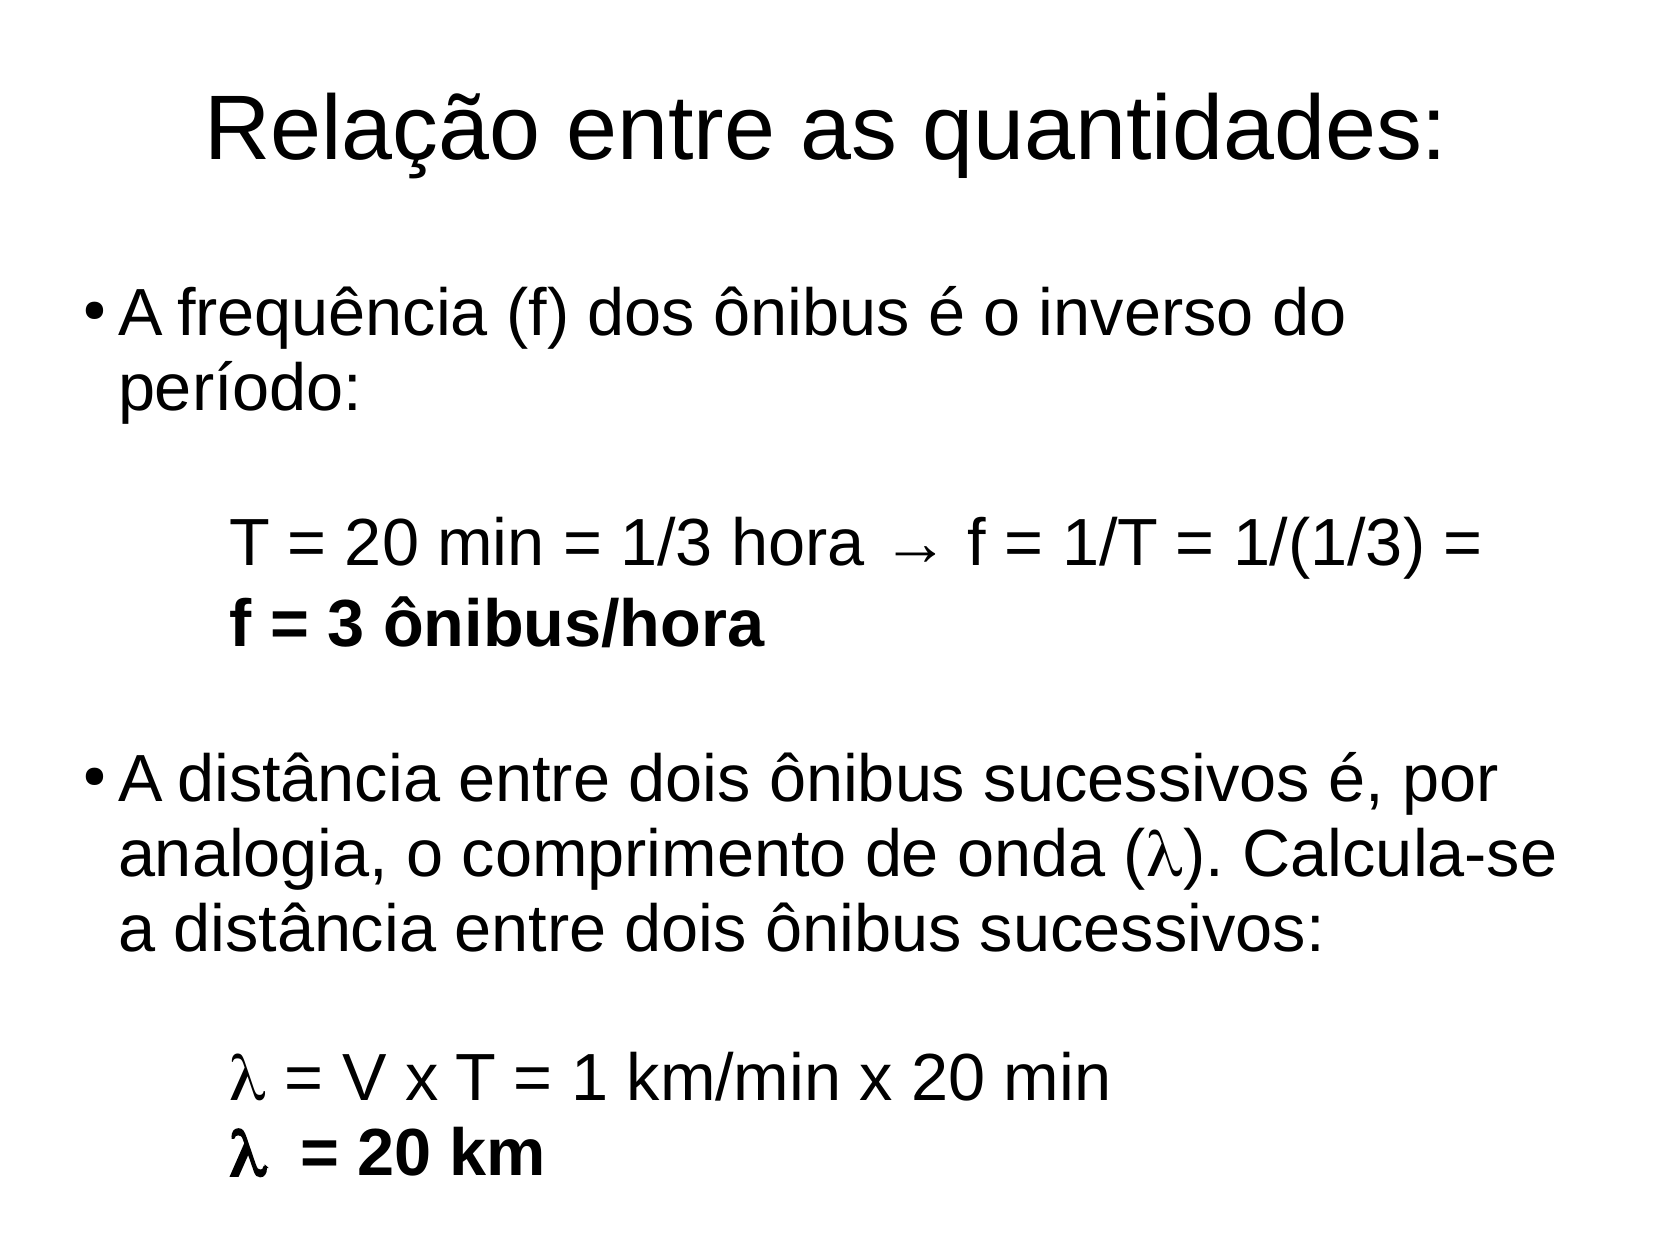

# Relação entre as quantidades:
A frequência (f) dos ônibus é o inverso do período:
T = 20 min = 1/3 hora → f = 1/T = 1/(1/3) =
f = 3 ônibus/hora
A distância entre dois ônibus sucessivos é, por analogia, o comprimento de onda (l). Calcula-se a distância entre dois ônibus sucessivos:
l = V x T = 1 km/min x 20 min
l = 20 km